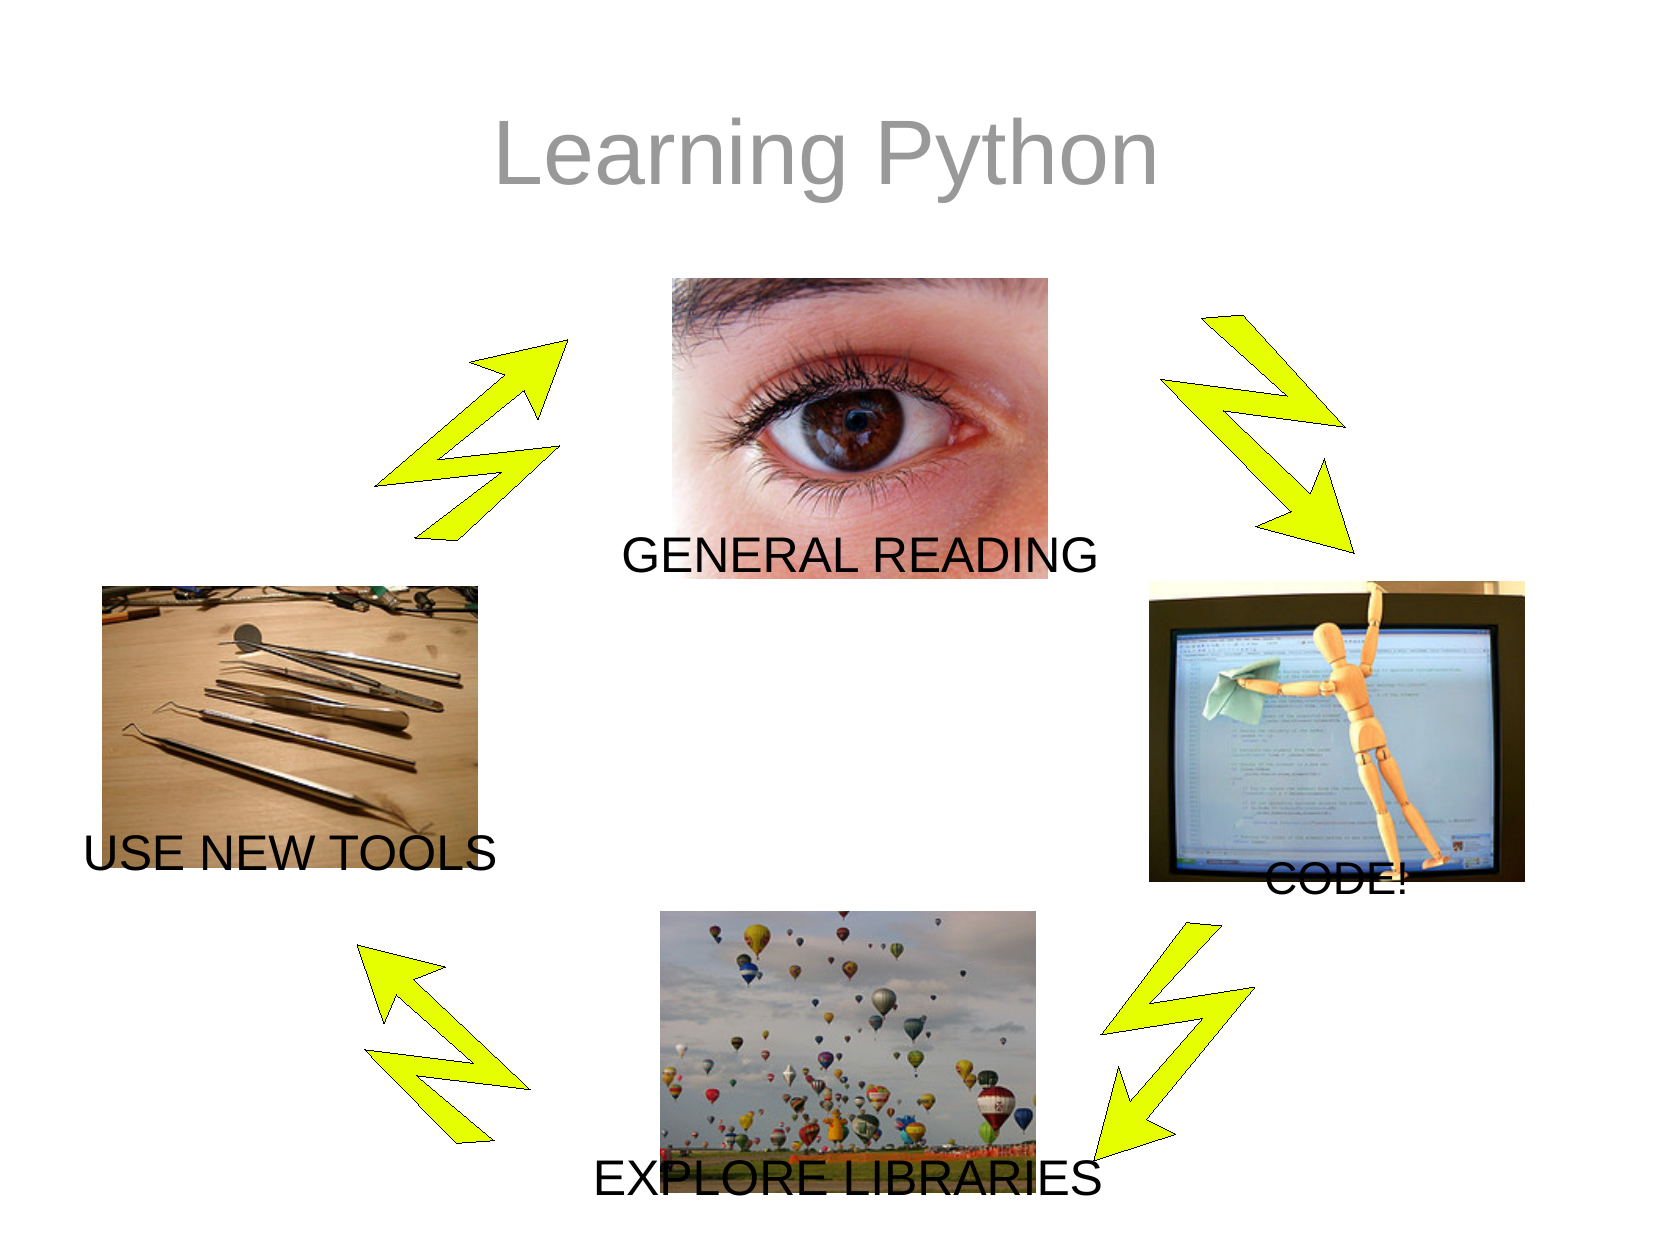

# Learning Python
GENERAL READING
CODE!
USE NEW TOOLS
EXPLORE LIBRARIES